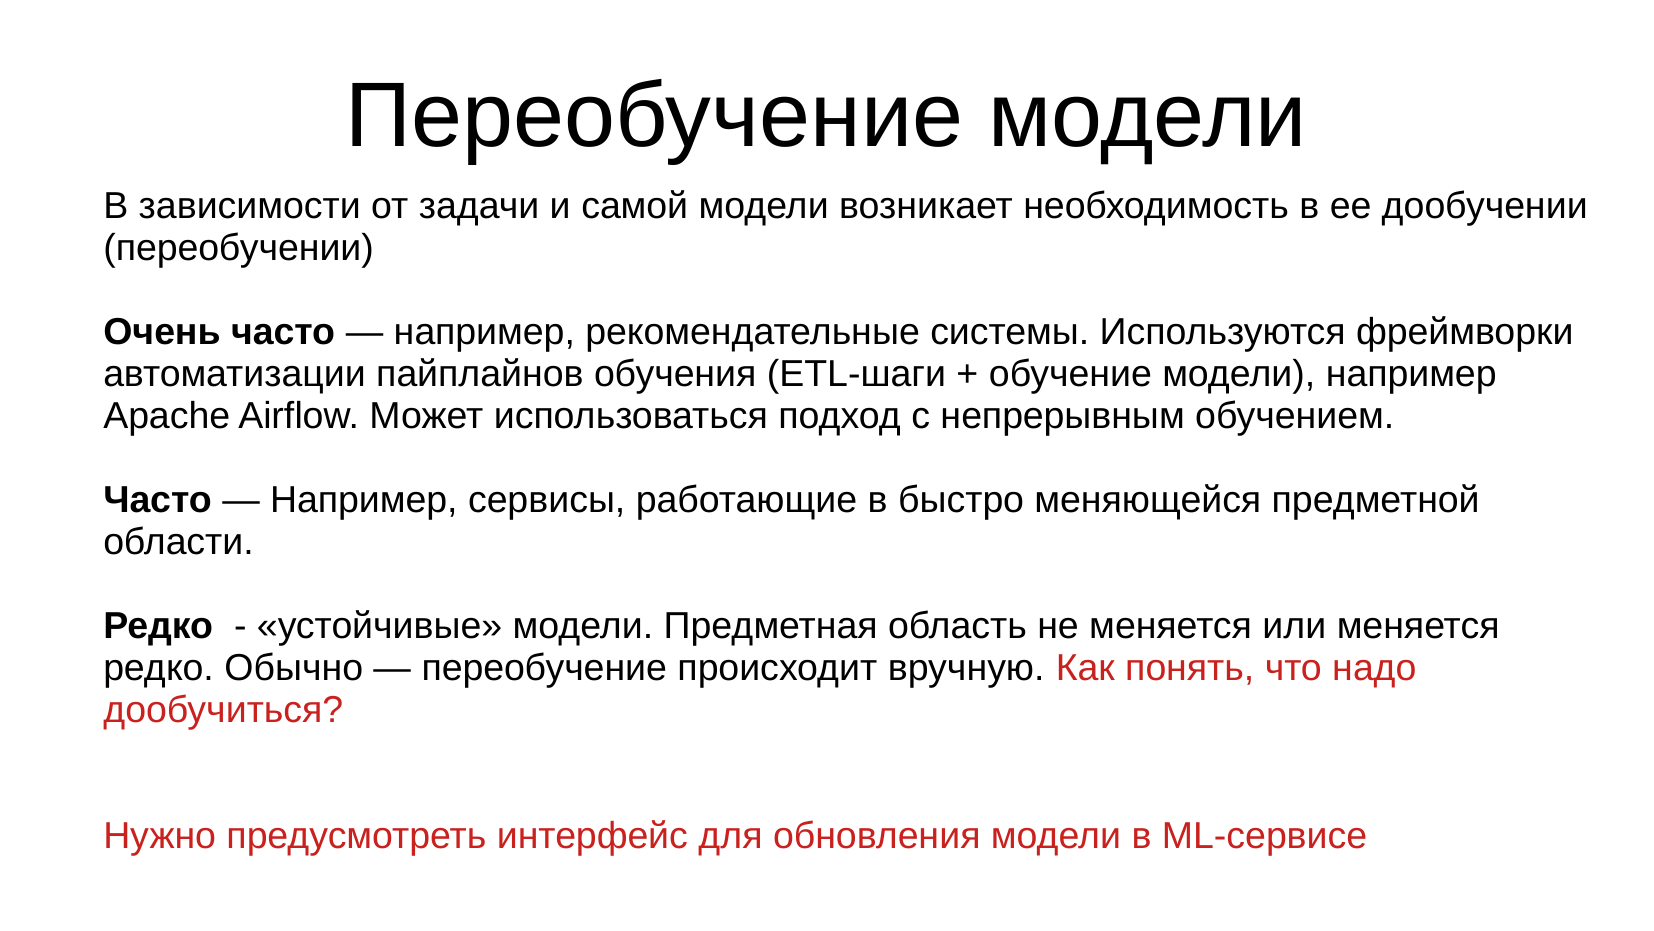

# Переобучение модели
В зависимости от задачи и самой модели возникает необходимость в ее дообучении (переобучении)
Очень часто — например, рекомендательные системы. Используются фреймворки автоматизации пайплайнов обучения (ETL-шаги + обучение модели), например Apache Airflow. Может использоваться подход с непрерывным обучением.
Часто — Например, сервисы, работающие в быстро меняющейся предметной области.
Редко - «устойчивые» модели. Предметная область не меняется или меняется редко. Обычно — переобучение происходит вручную. Как понять, что надо дообучиться?
Нужно предусмотреть интерфейс для обновления модели в ML-сервисе